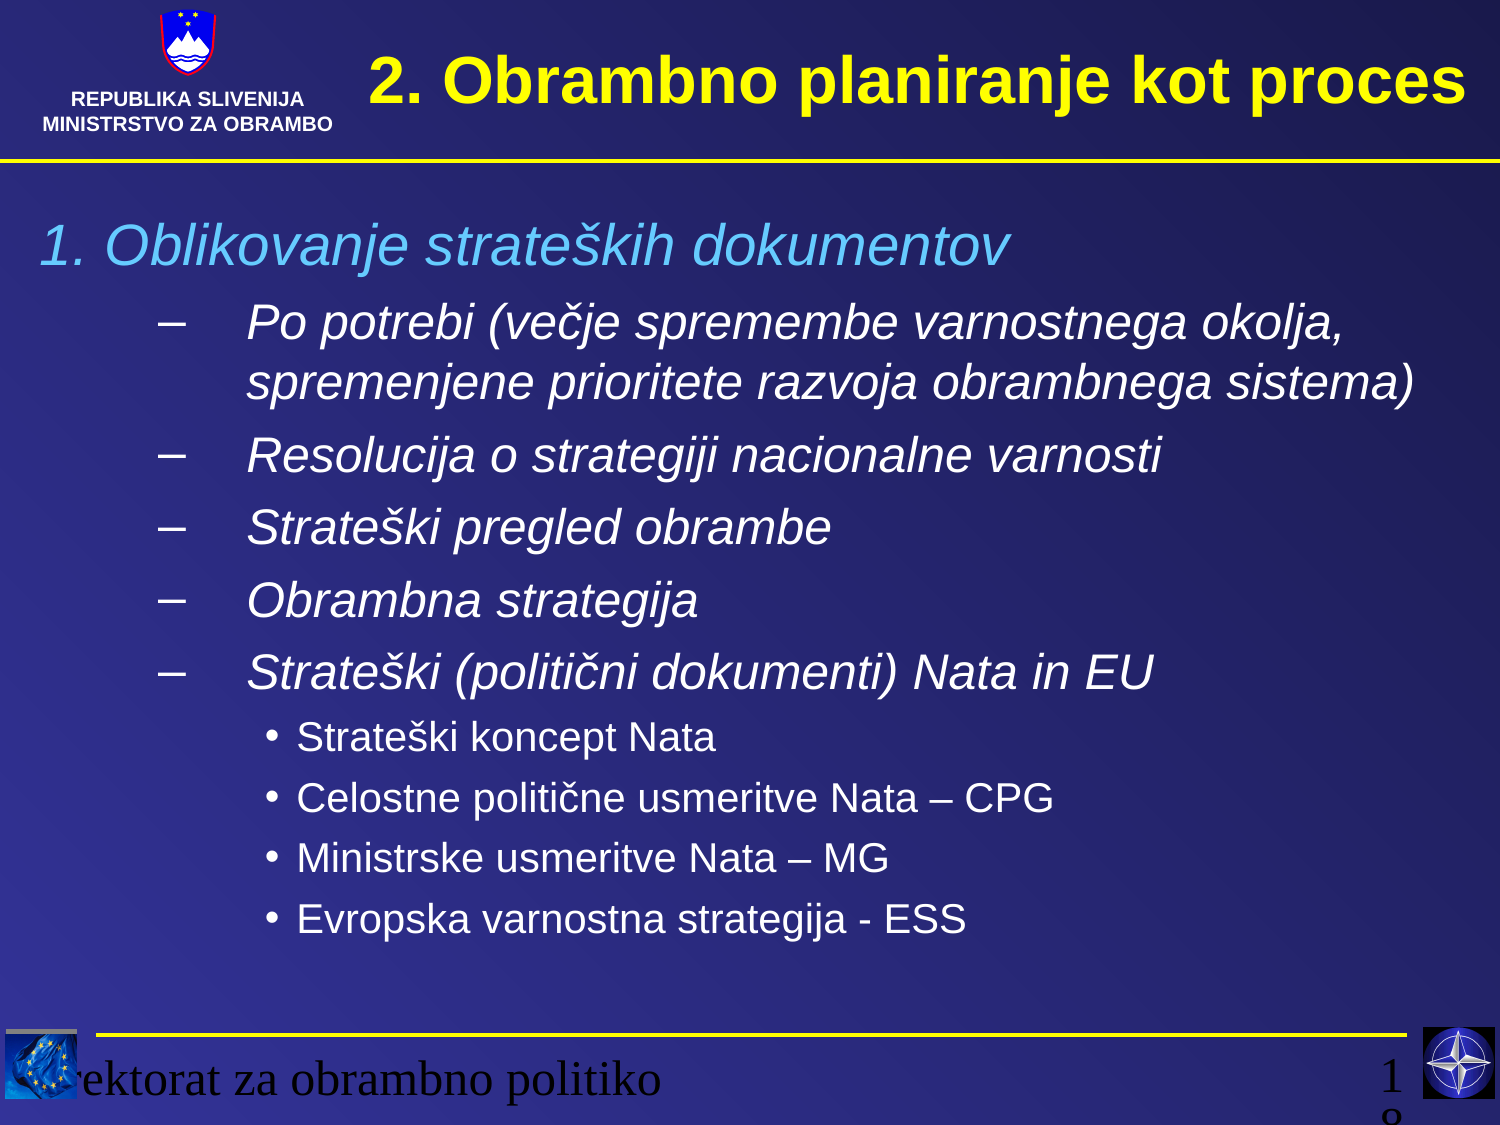

# 2. Obrambno planiranje kot proces
1. Oblikovanje strateških dokumentov
Po potrebi (večje spremembe varnostnega okolja, spremenjene prioritete razvoja obrambnega sistema)
Resolucija o strategiji nacionalne varnosti
Strateški pregled obrambe
Obrambna strategija
Strateški (politični dokumenti) Nata in EU
Strateški koncept Nata
Celostne politične usmeritve Nata – CPG
Ministrske usmeritve Nata – MG
Evropska varnostna strategija - ESS
18
Direktorat za obrambno politiko